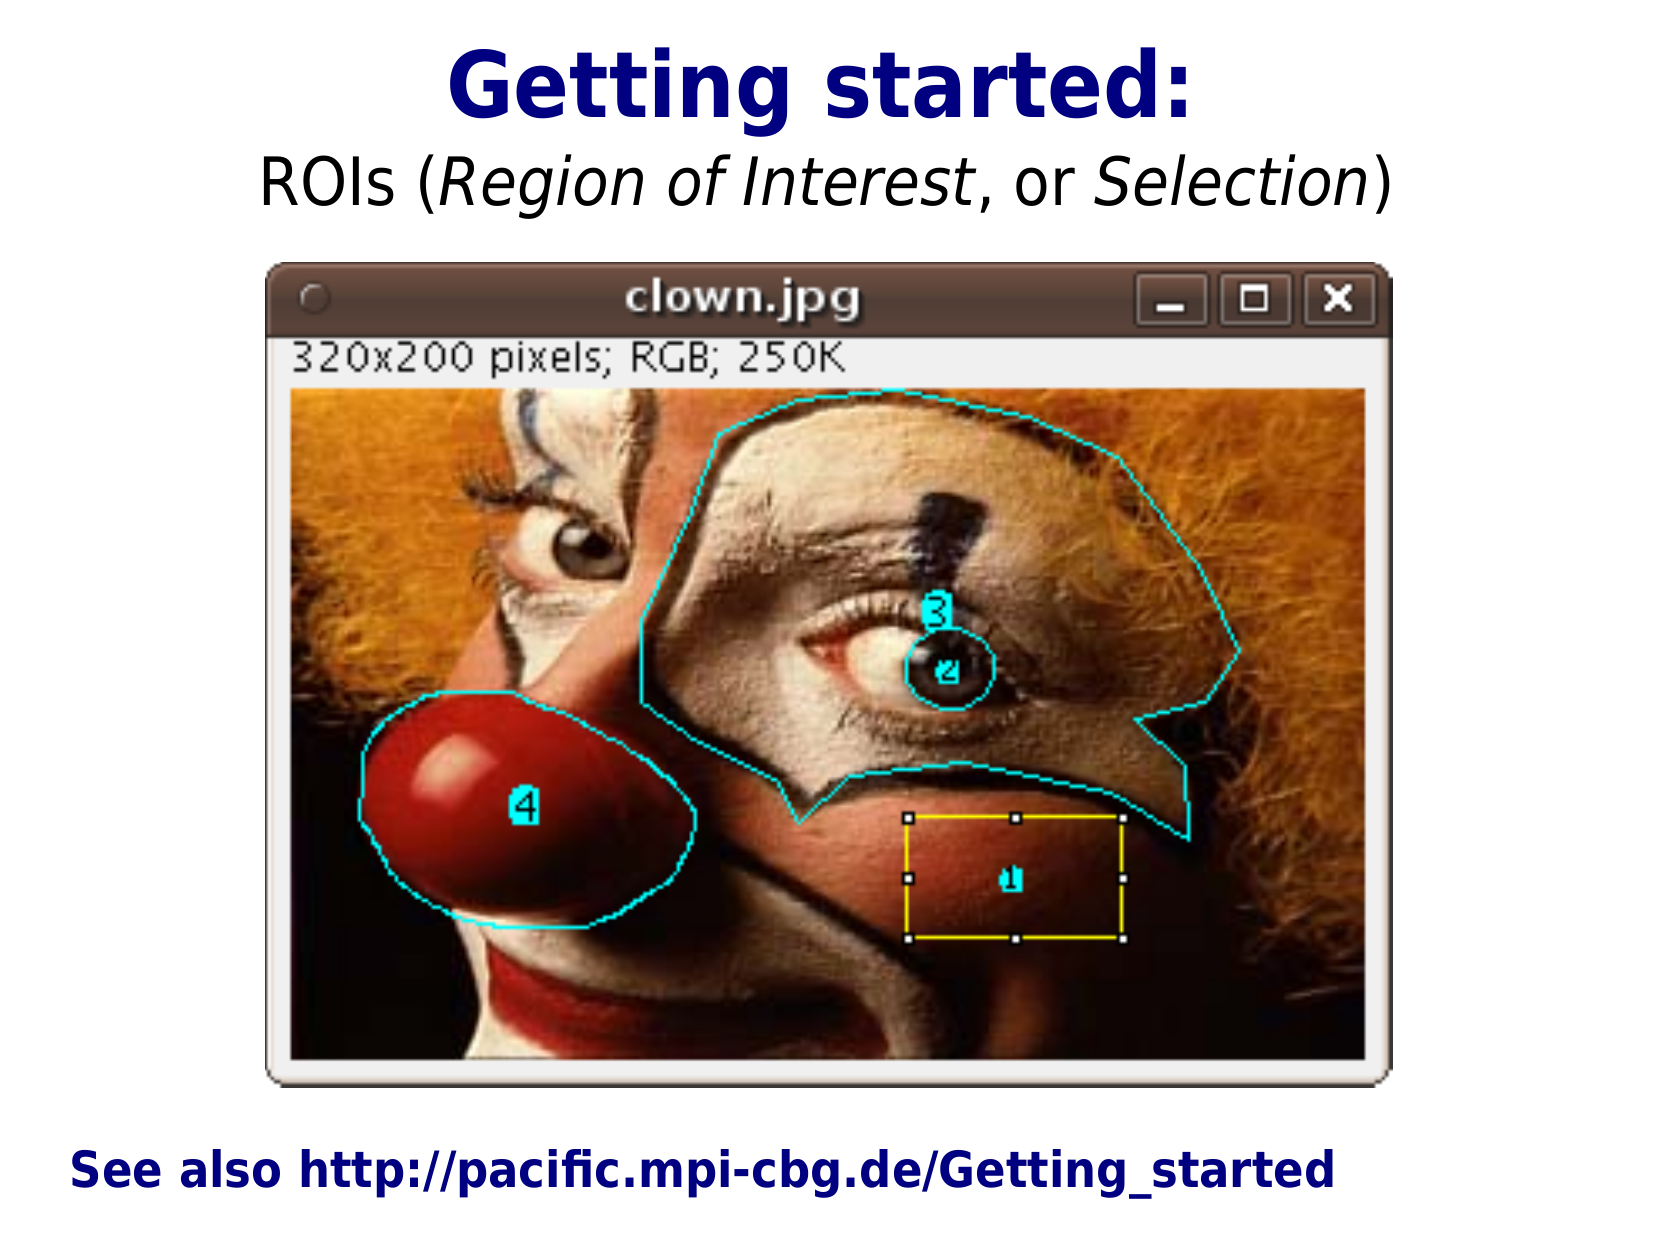

Getting started:
# ROIs (Region of Interest, or Selection)
See also http://pacific.mpi-cbg.de/Getting_started